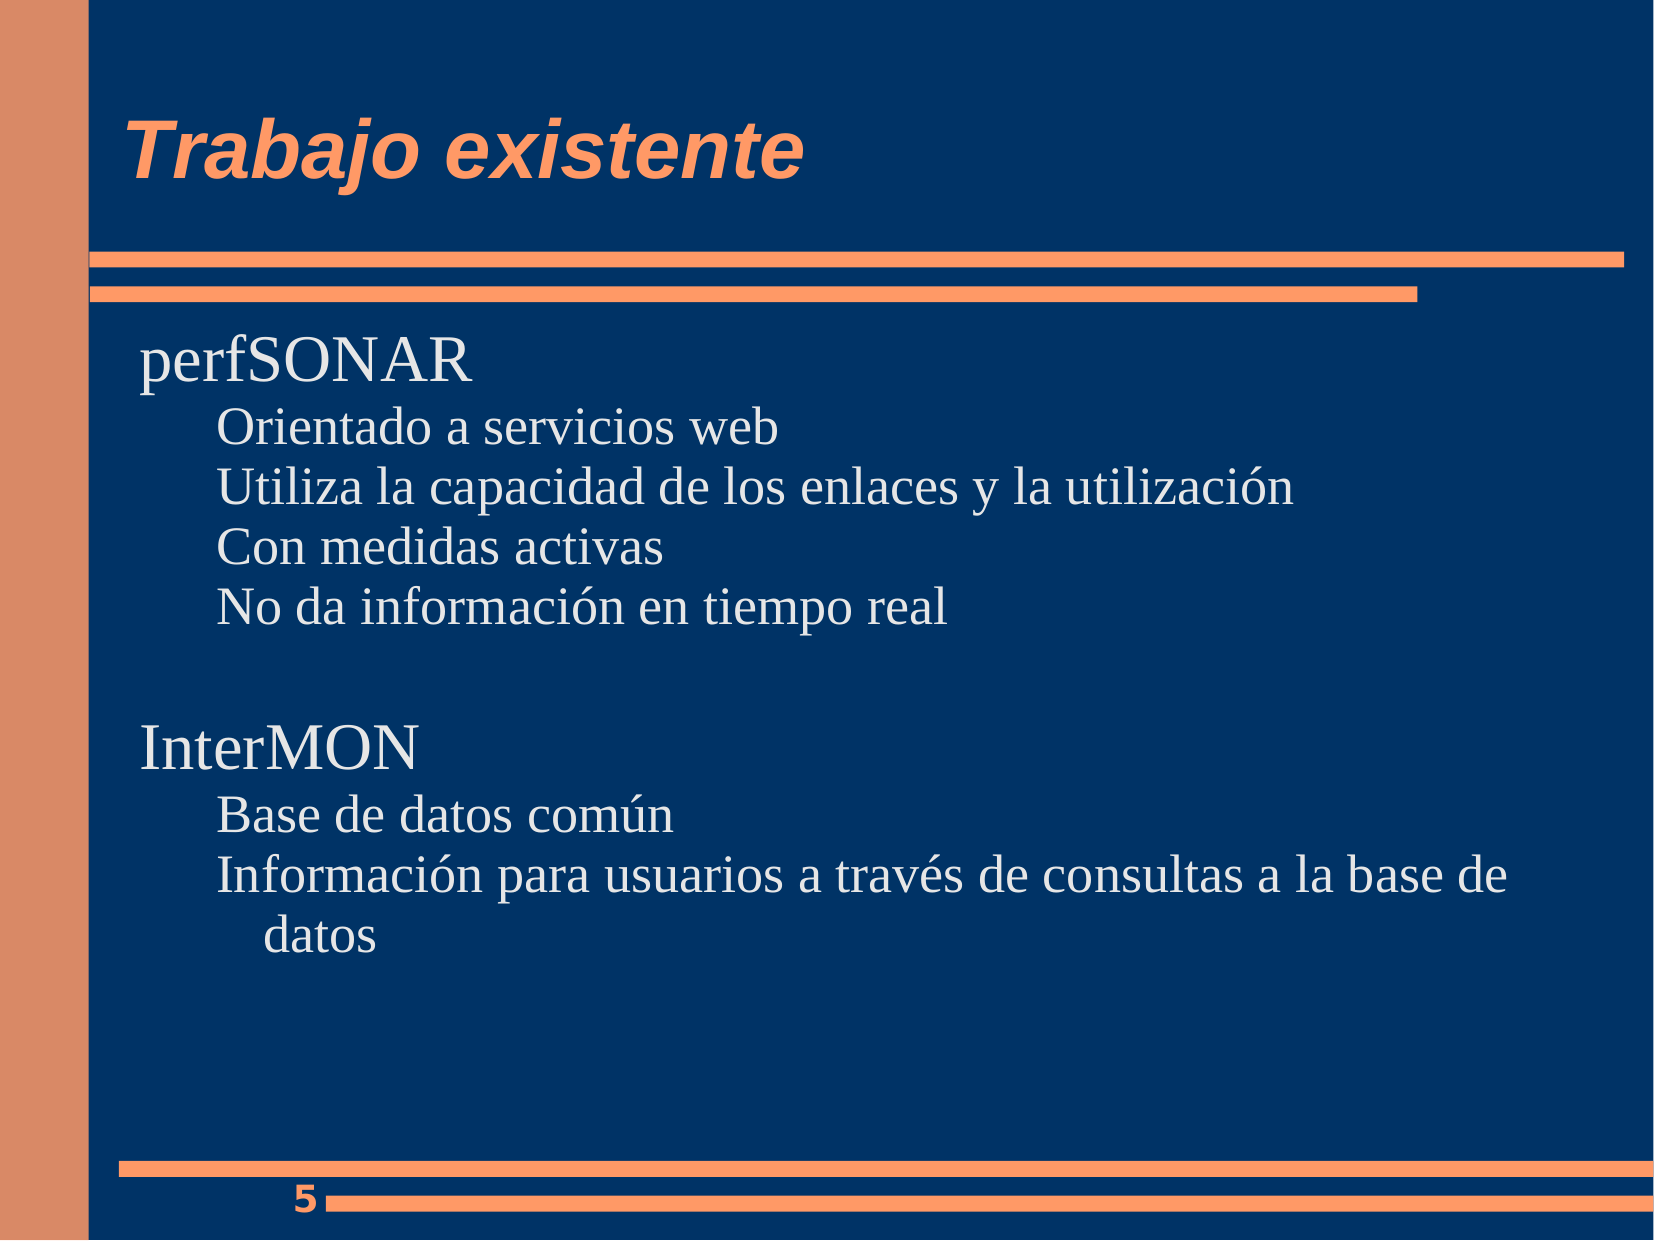

# Trabajo existente
perfSONAR
Orientado a servicios web
Utiliza la capacidad de los enlaces y la utilización
Con medidas activas
No da información en tiempo real
InterMON
Base de datos común
Información para usuarios a través de consultas a la base de datos